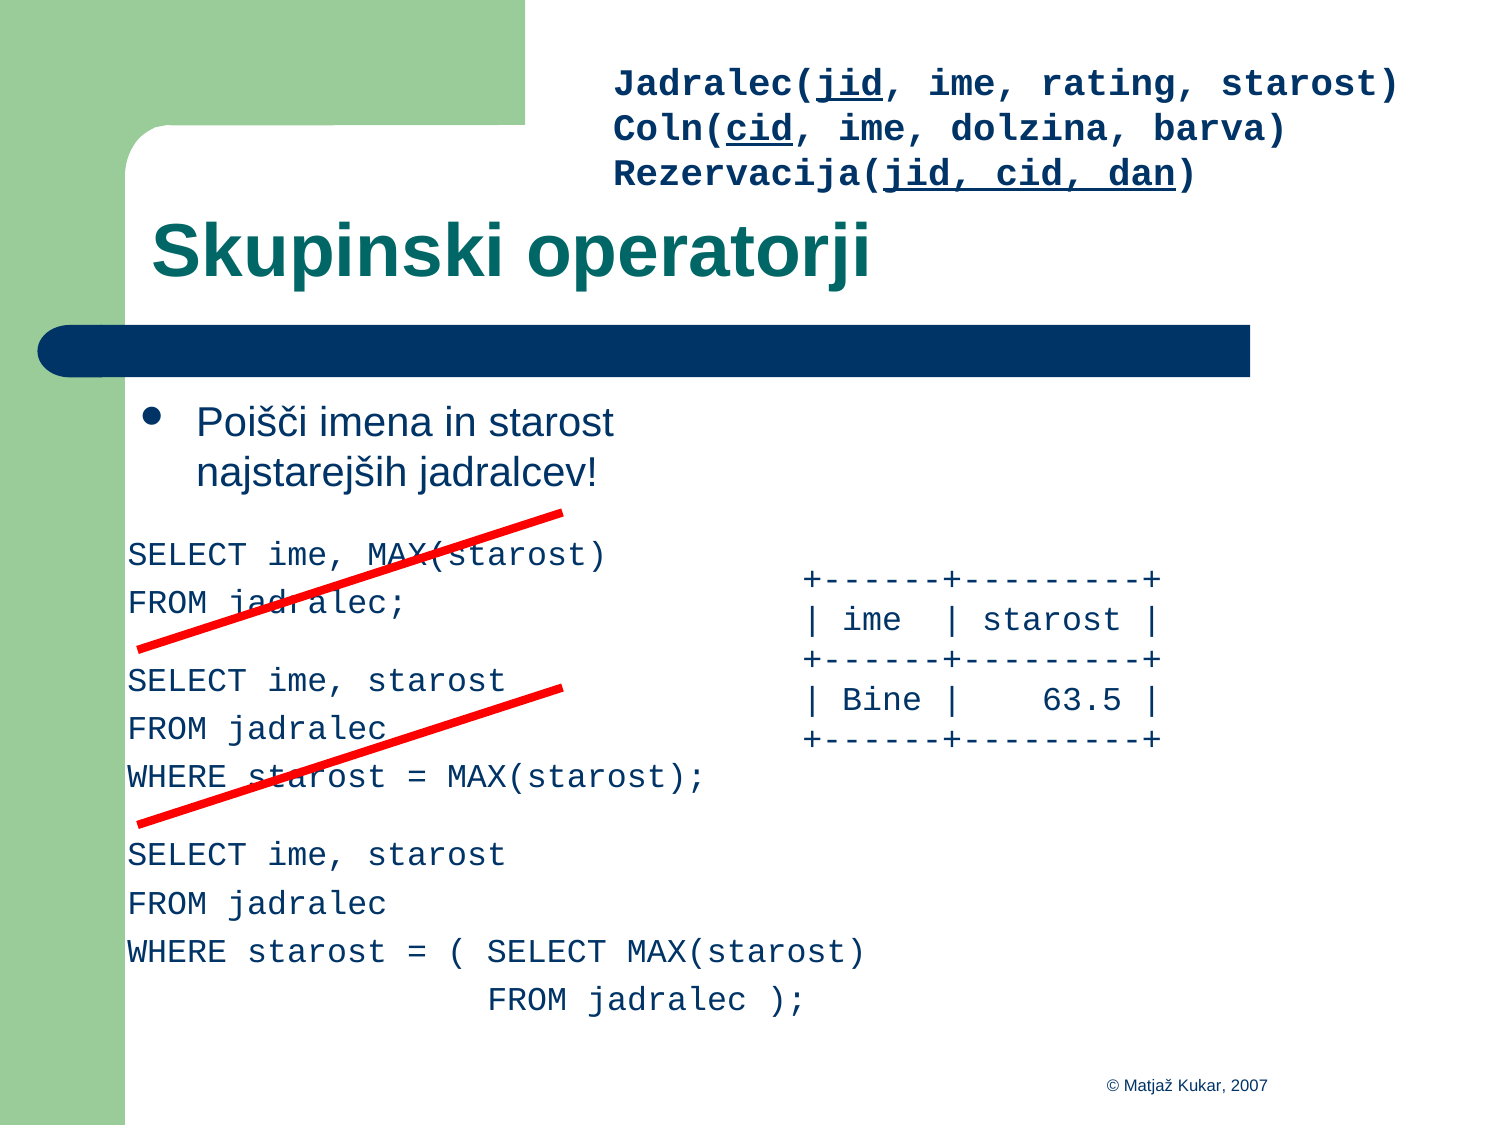

Jadralec(jid, ime, rating, starost)
Coln(cid, ime, dolzina, barva)
Rezervacija(jid, cid, dan)
# Skupinski operatorji
Poišči imena in starost najstarejših jadralcev!
SELECT ime, MAX(starost)
FROM jadralec;
+------+---------+
| ime | starost |
+------+---------+
| Bine | 63.5 |
+------+---------+
SELECT ime, starost
FROM jadralec
WHERE starost = MAX(starost);
SELECT ime, starost
FROM jadralec
WHERE starost = ( SELECT MAX(starost)
 FROM jadralec );
© Matjaž Kukar, 2007